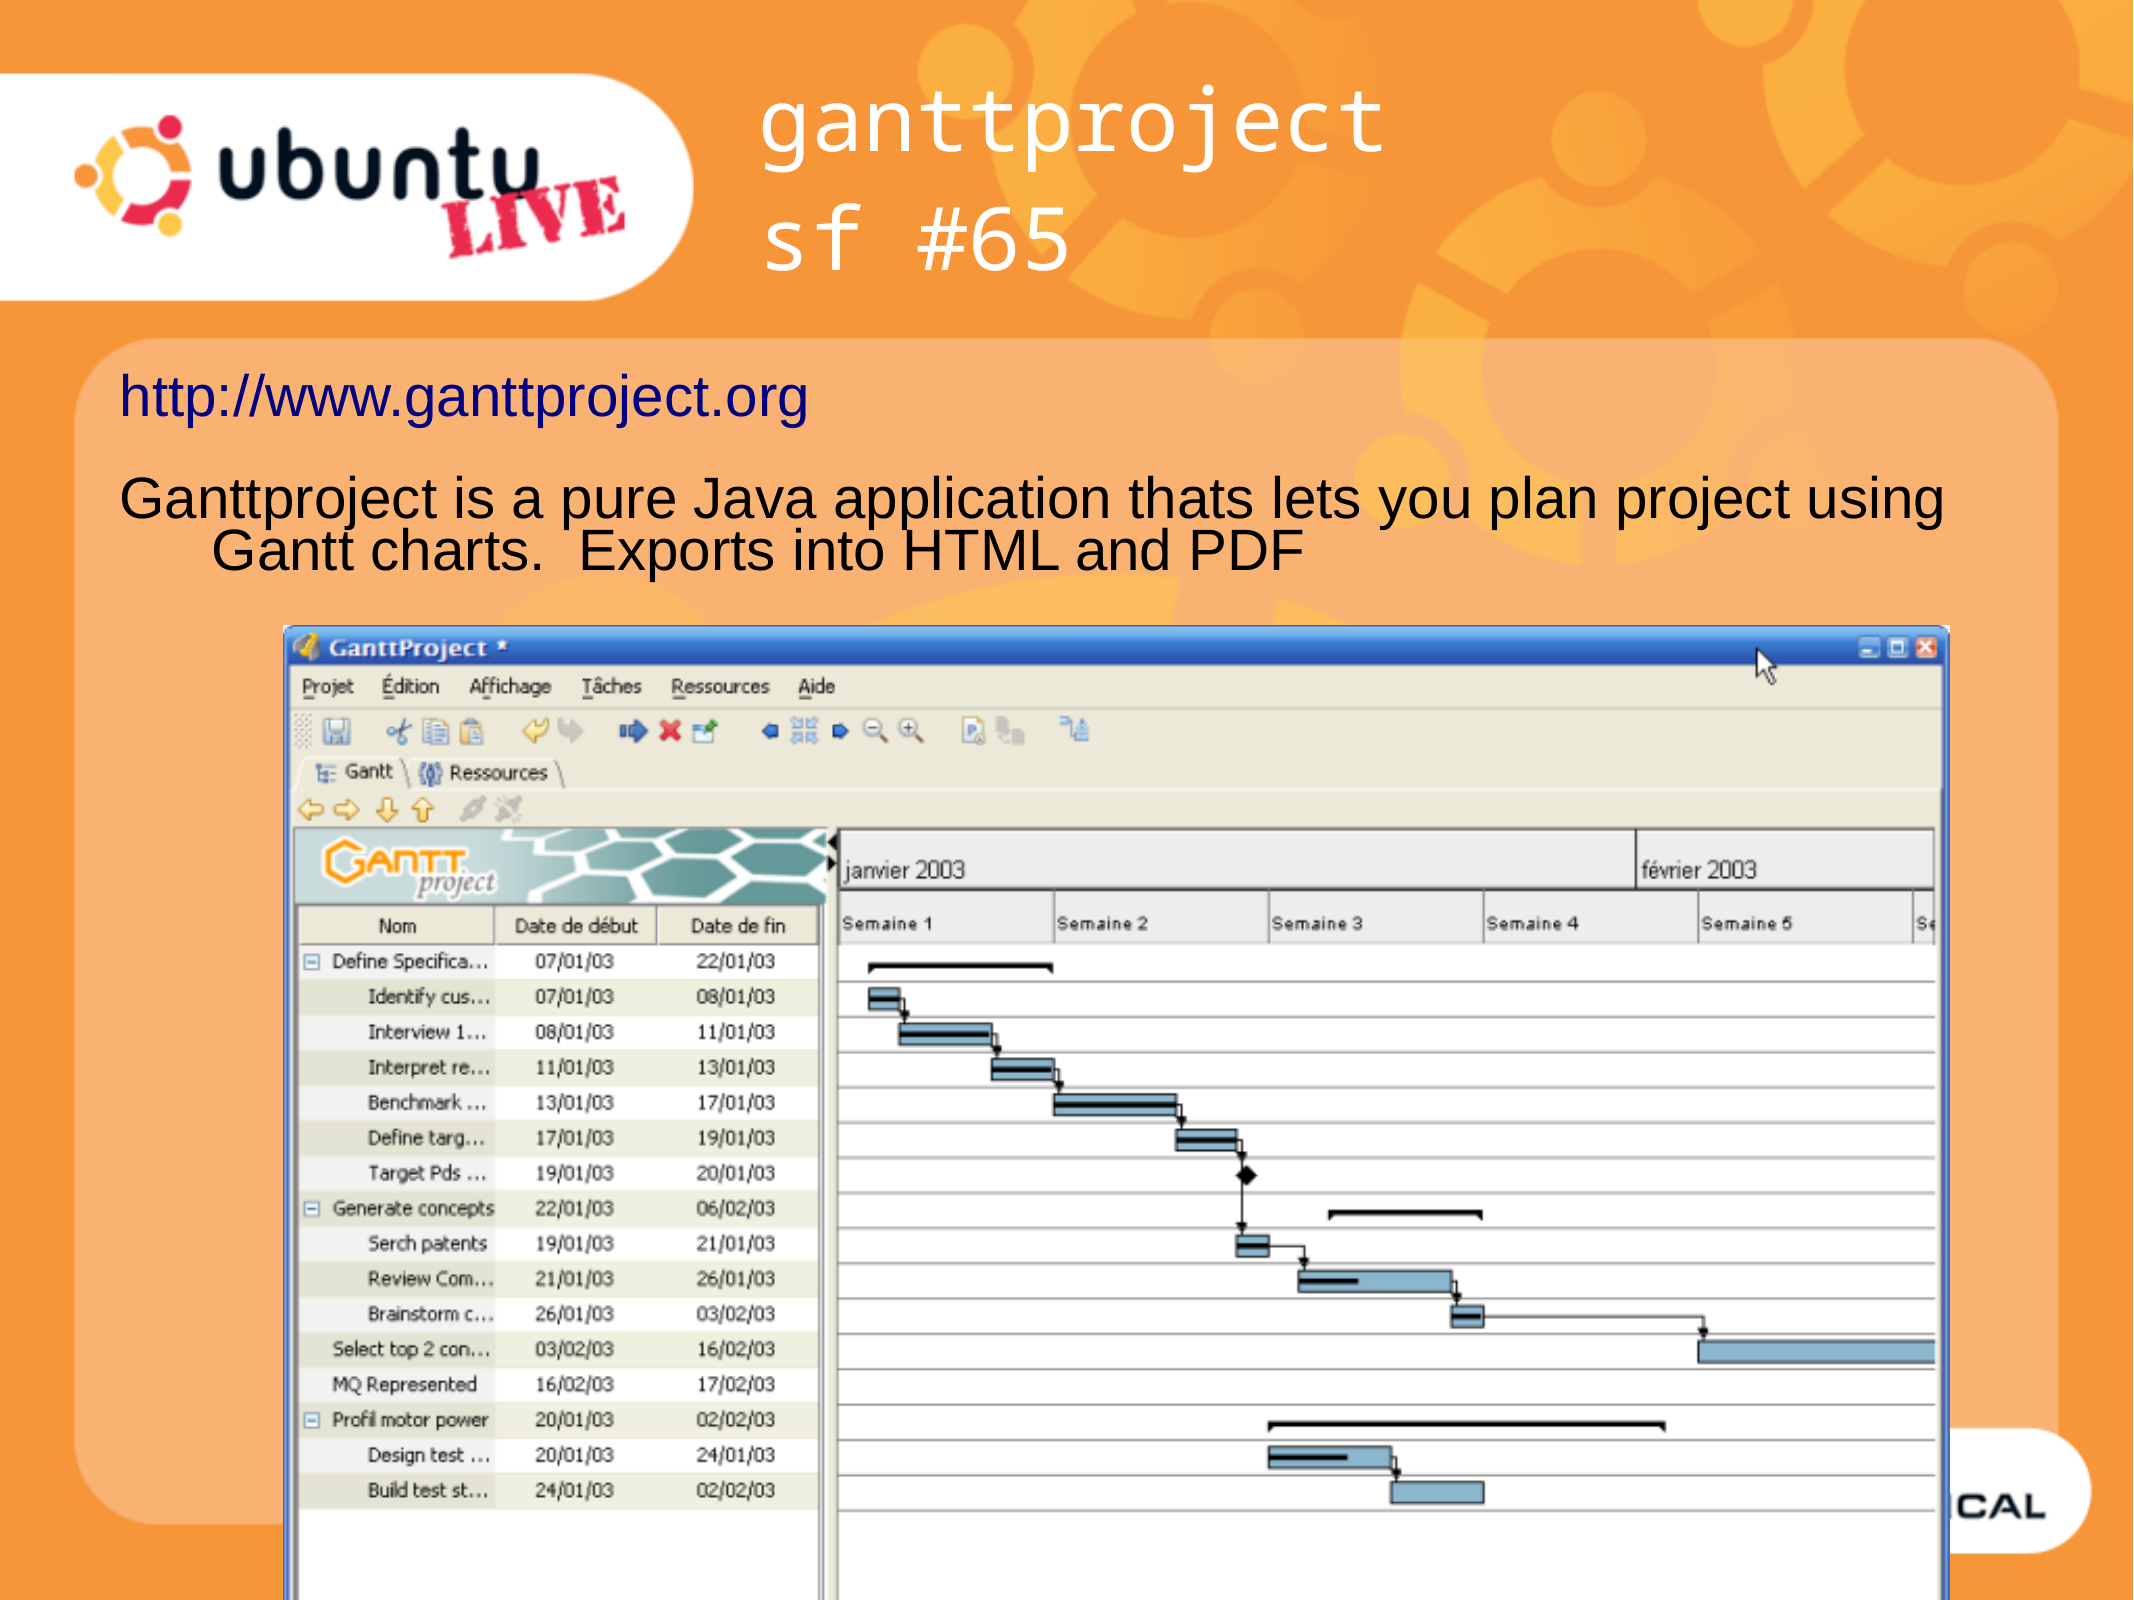

ganttproject
sf #65
# http://www.ganttproject.org
Ganttproject is a pure Java application thats lets you plan project using Gantt charts. Exports into HTML and PDF